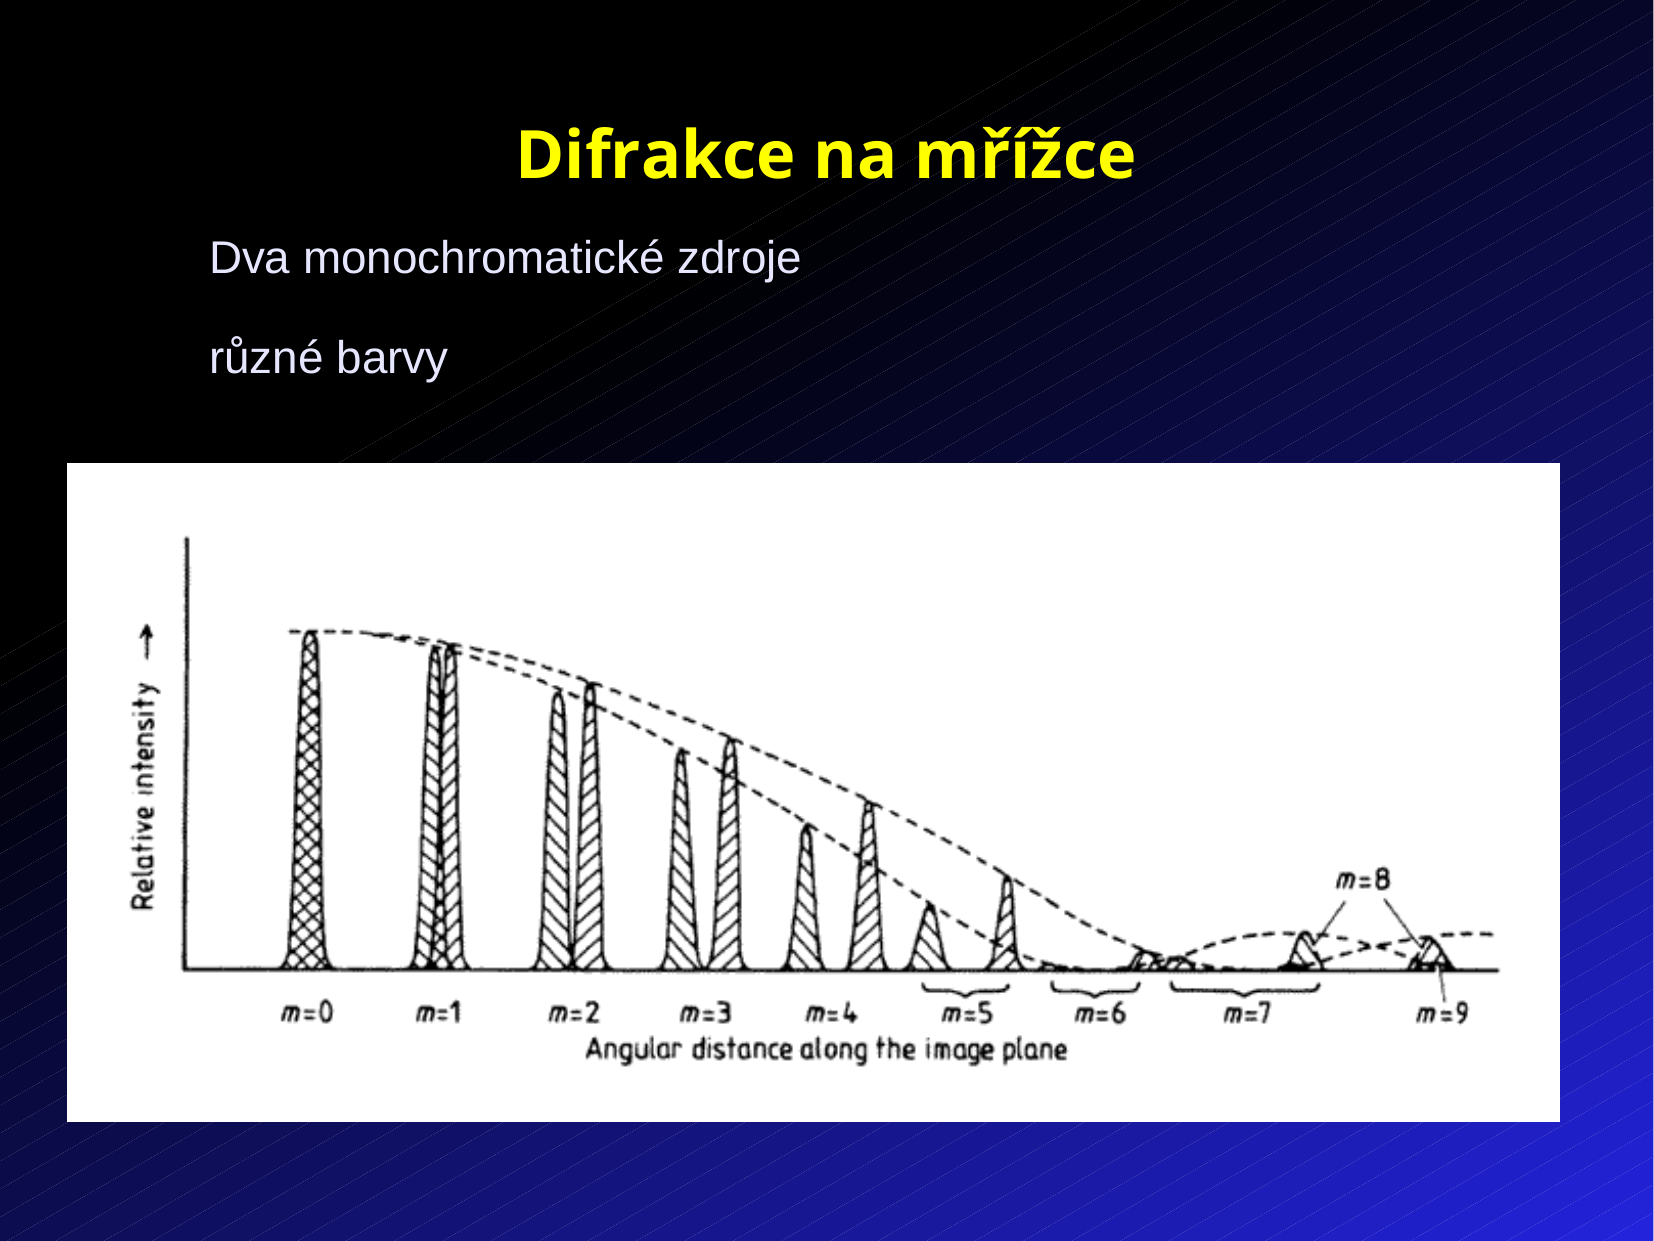

# Difrakce na mřížce
Dva monochromatické zdroje
různé barvy